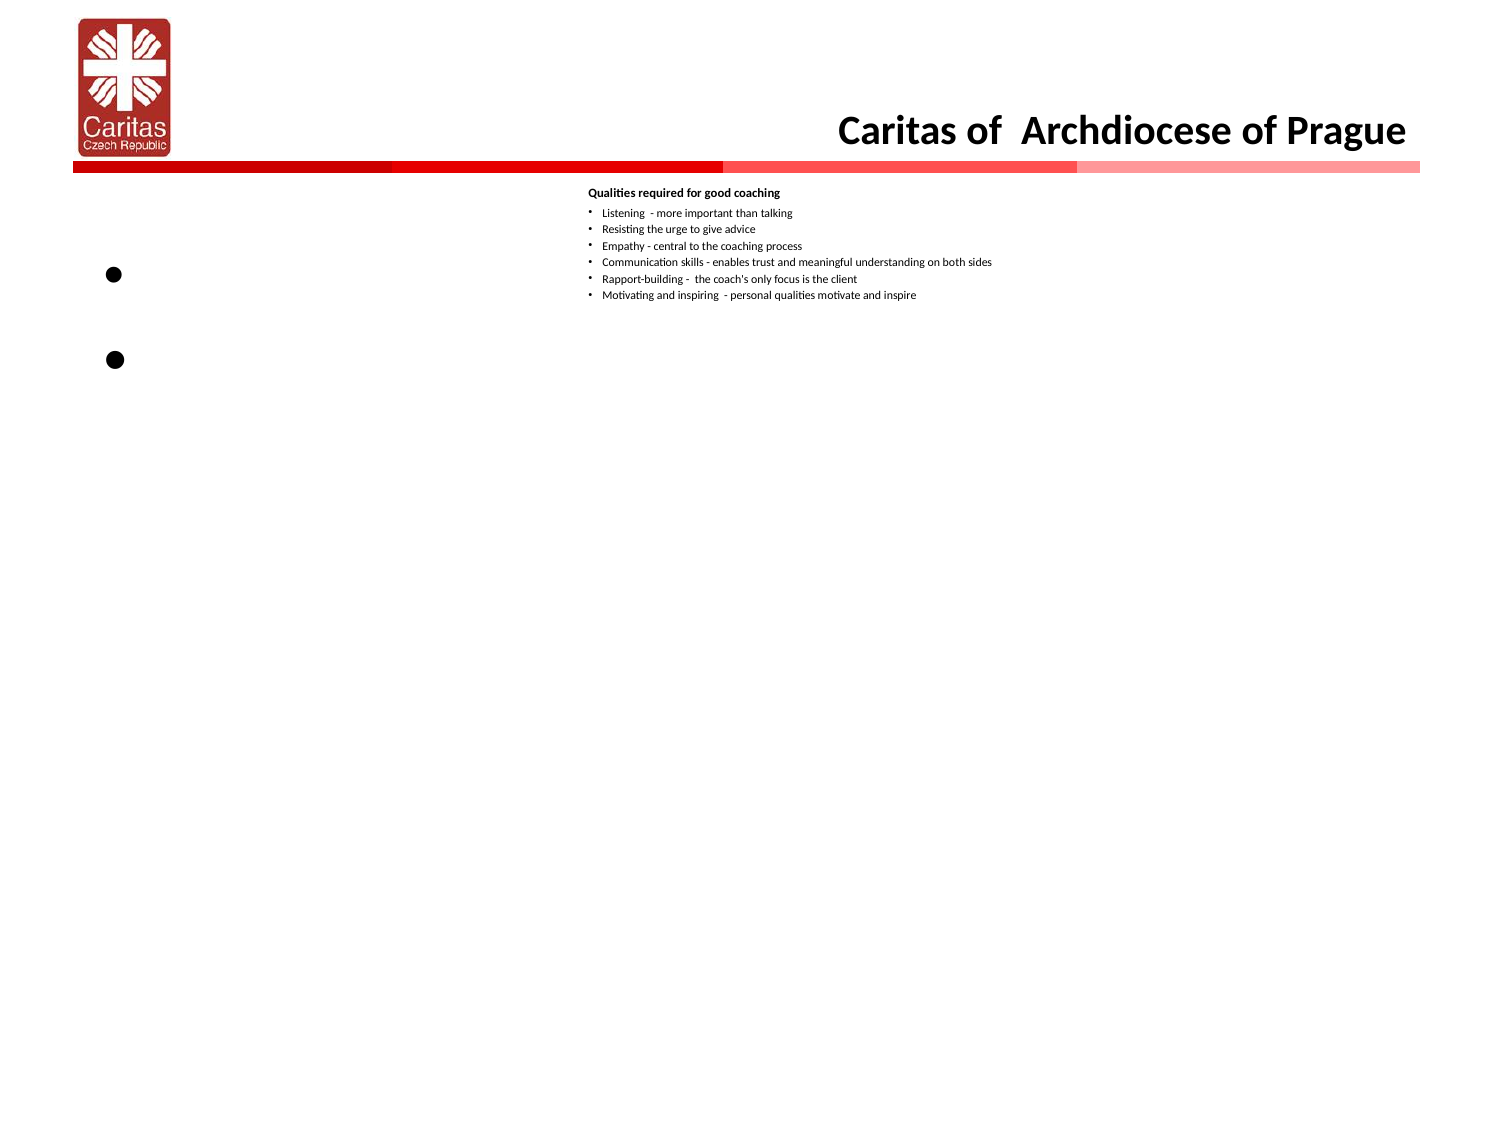

Caritas of Archdiocese of Prague
# Qualities required for good coaching
Listening - more important than talking
Resisting the urge to give advice
Empathy - central to the coaching process
Communication skills - enables trust and meaningful understanding on both sides
Rapport-building - the coach's only focus is the client
Motivating and inspiring - personal qualities motivate and inspire